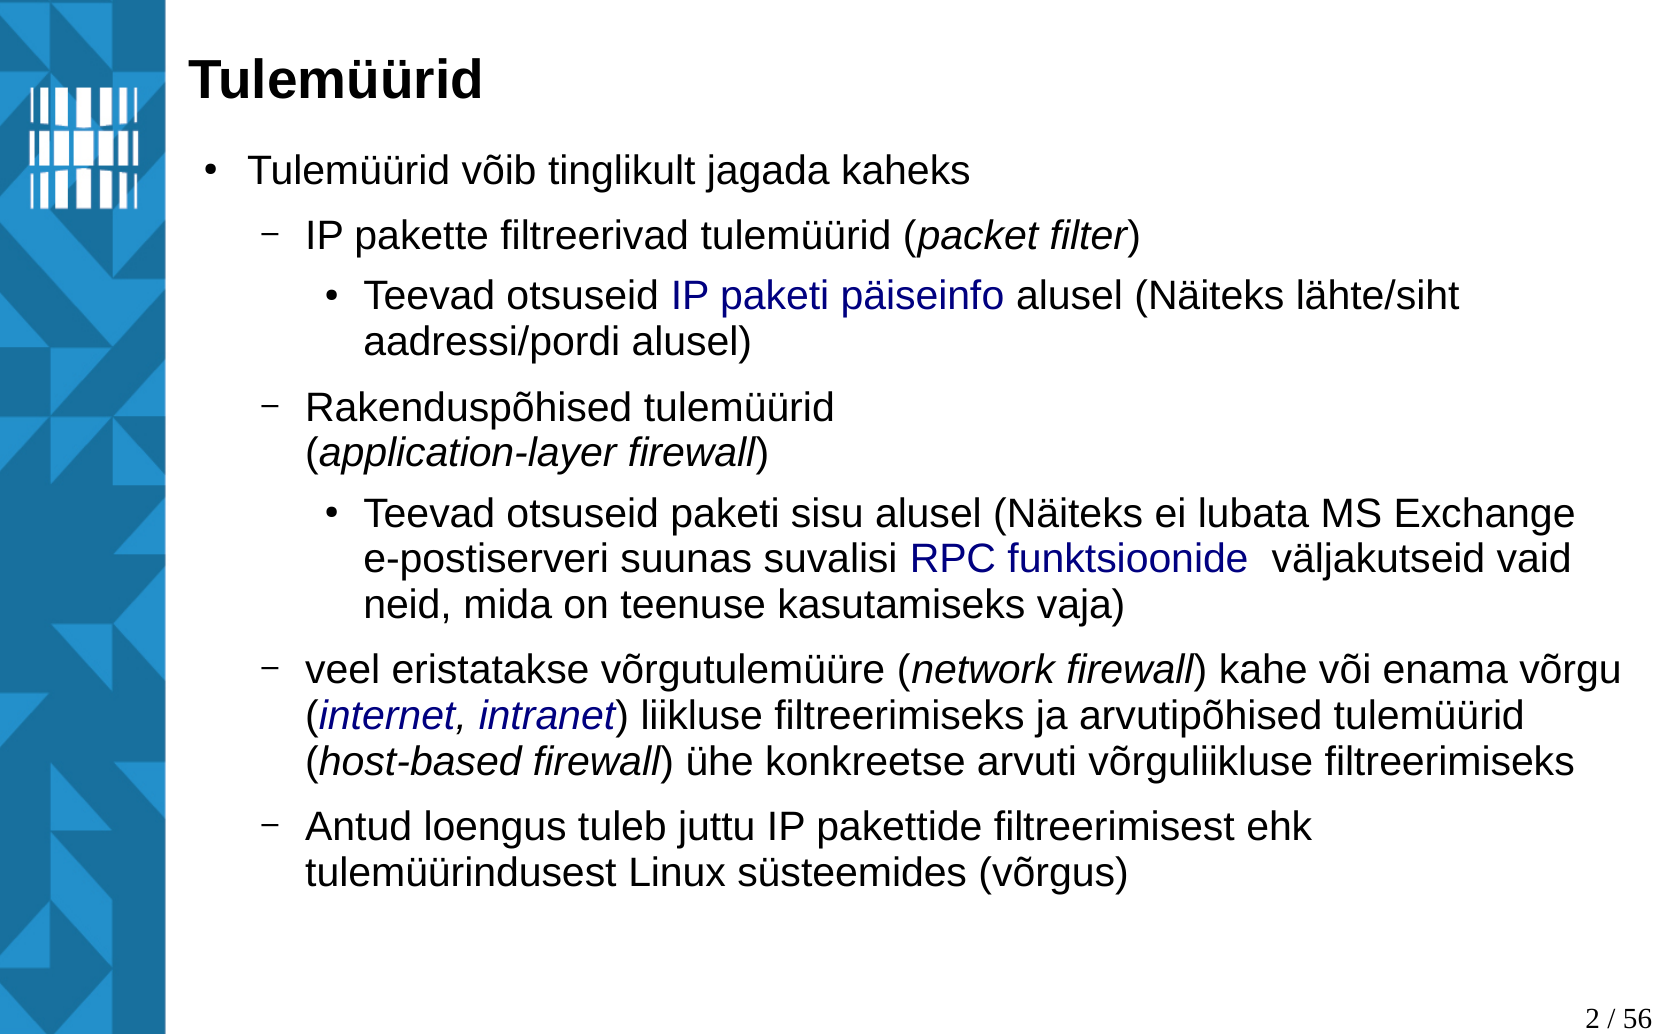

# Tulemüürid
Tulemüürid võib tinglikult jagada kaheks
IP pakette filtreerivad tulemüürid (packet filter)
Teevad otsuseid IP paketi päiseinfo alusel (Näiteks lähte/siht aadressi/pordi alusel)
Rakenduspõhised tulemüürid
(application-layer firewall)
Teevad otsuseid paketi sisu alusel (Näiteks ei lubata MS Exchange e-postiserveri suunas suvalisi RPC funktsioonide väljakutseid vaid neid, mida on teenuse kasutamiseks vaja)
veel eristatakse võrgutulemüüre (network firewall) kahe või enama võrgu (internet, intranet) liikluse filtreerimiseks ja arvutipõhised tulemüürid (host-based firewall) ühe konkreetse arvuti võrguliikluse filtreerimiseks
Antud loengus tuleb juttu IP pakettide filtreerimisest ehk tulemüürindusest Linux süsteemides (võrgus)
2